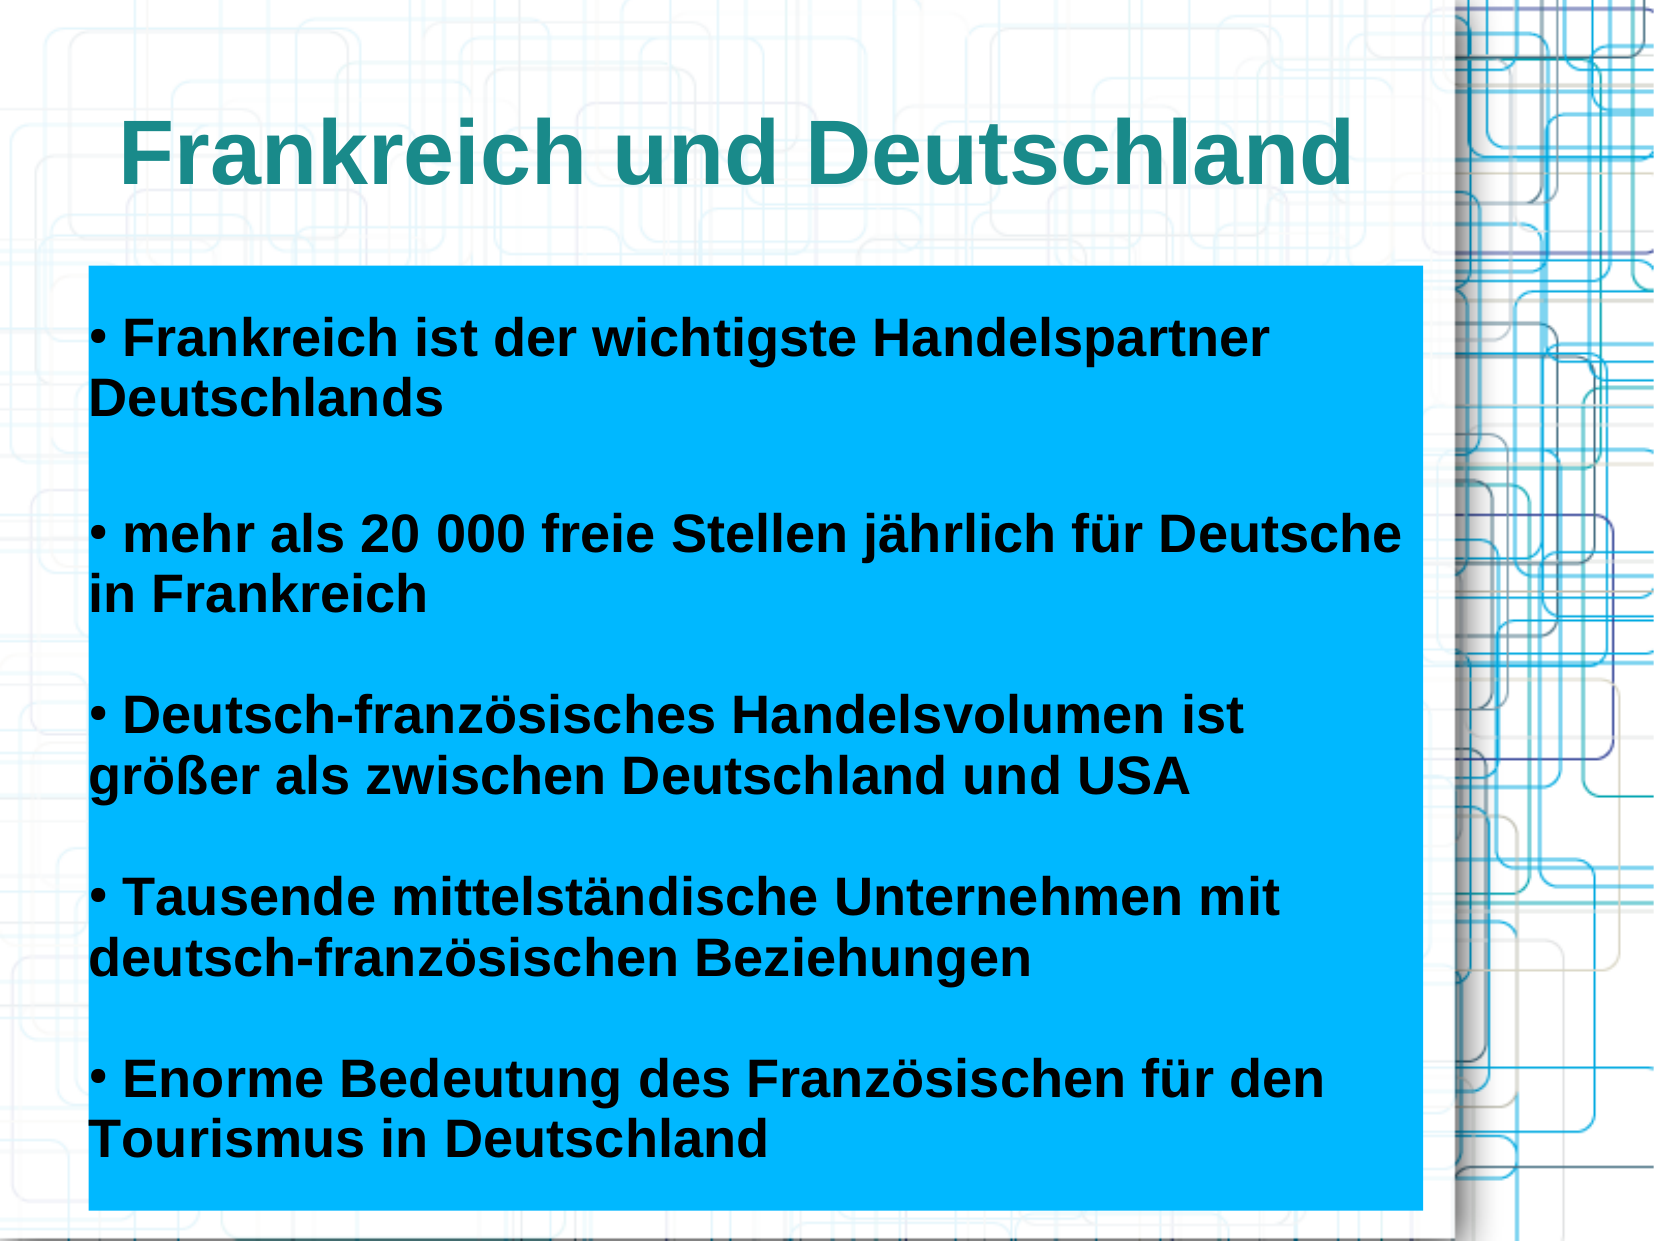

# Frankreich und Deutschland
 Frankreich ist der wichtigste Handelspartner Deutschlands
 mehr als 20 000 freie Stellen jährlich für Deutsche in Frankreich
 Deutsch-französisches Handelsvolumen ist größer als zwischen Deutschland und USA
 Tausende mittelständische Unternehmen mit deutsch-französischen Beziehungen
 Enorme Bedeutung des Französischen für den Tourismus in Deutschland